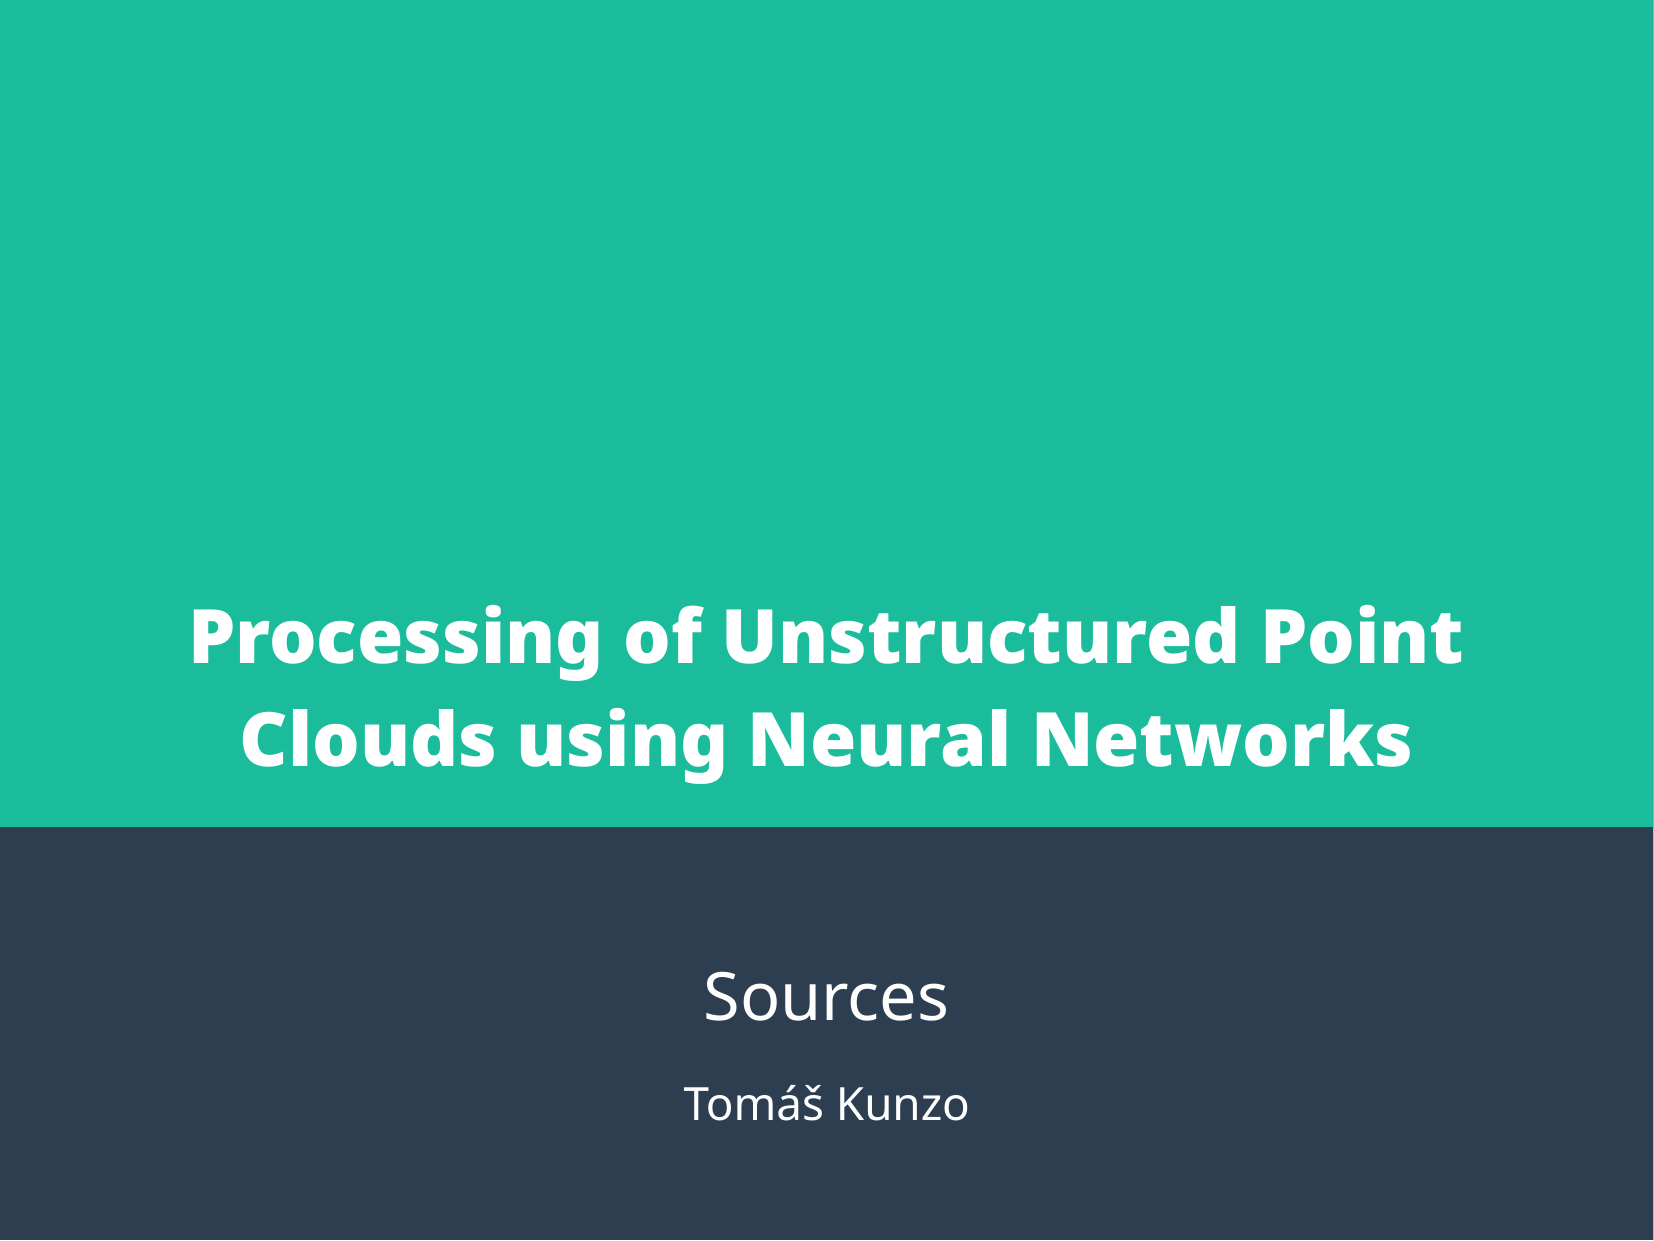

# Processing of Unstructured Point Clouds using Neural Networks
Sources
Tomáš Kunzo